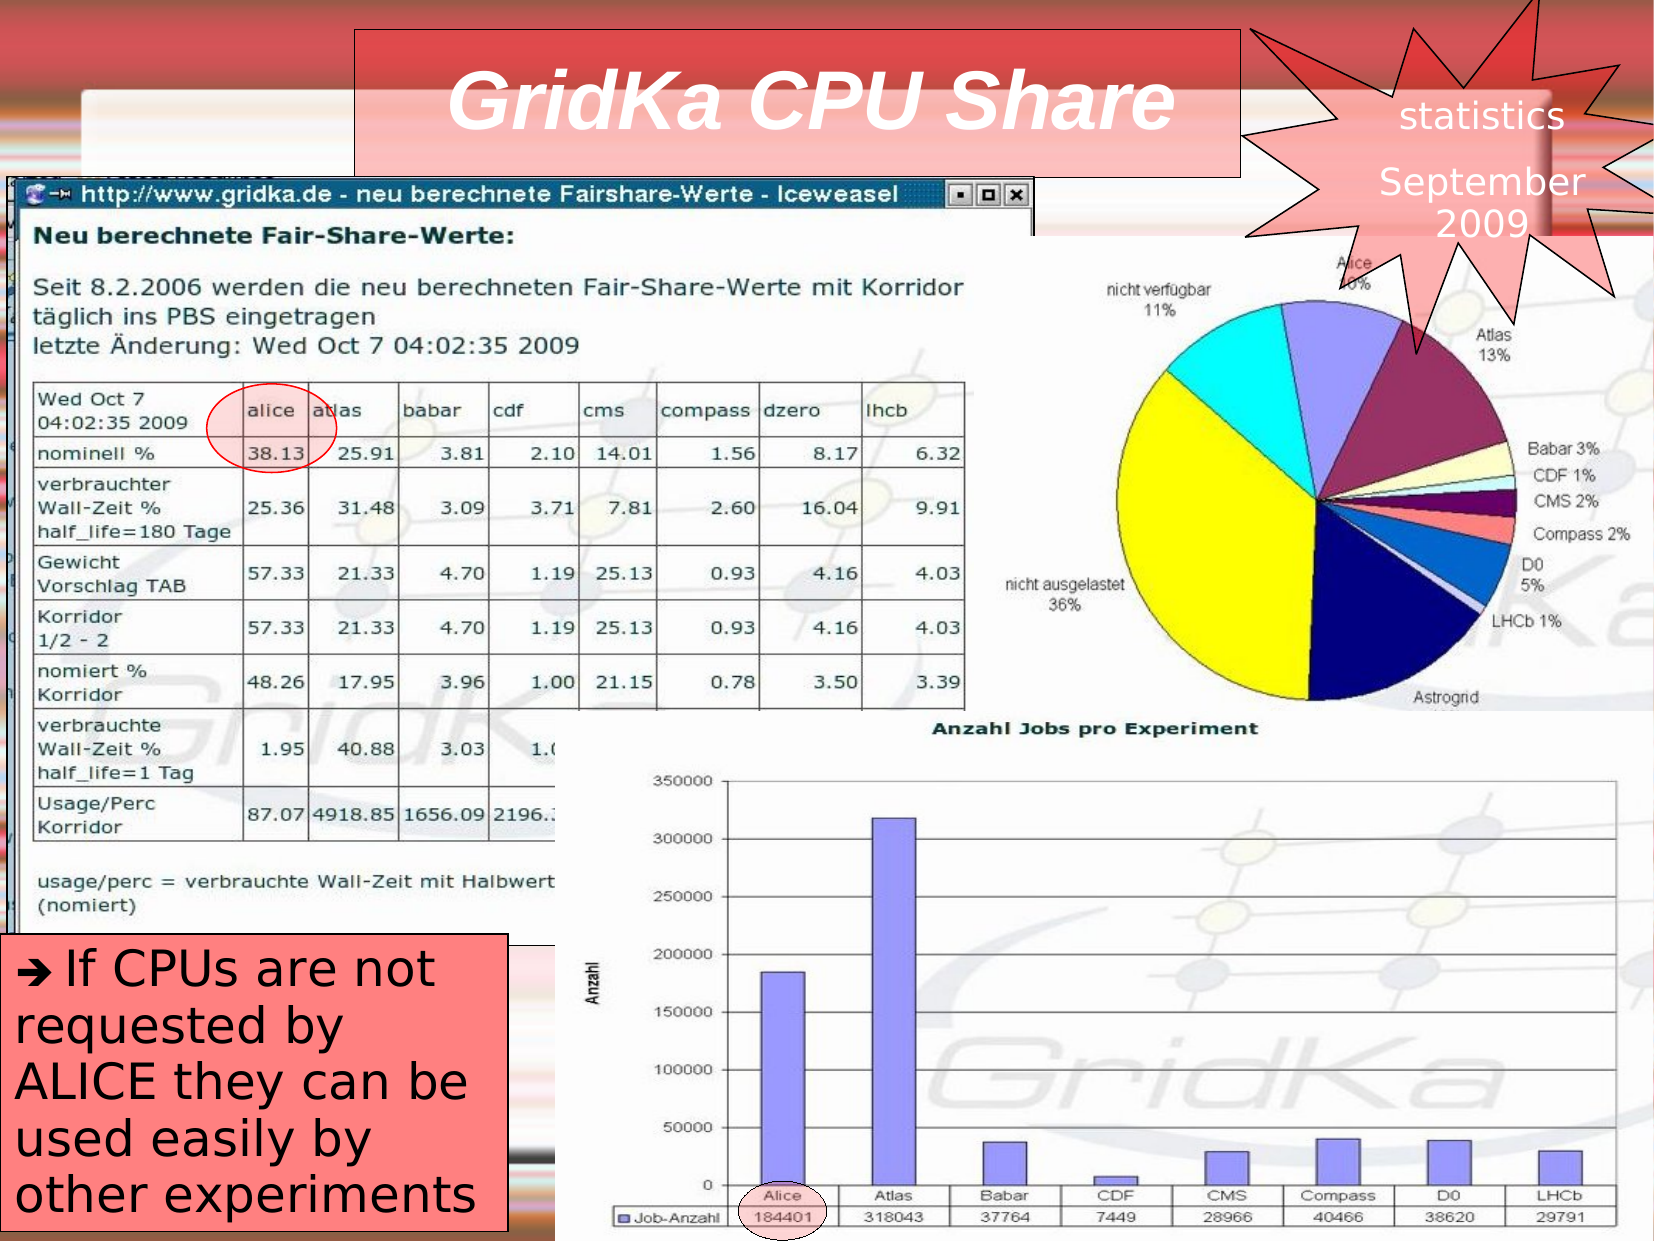

# GridKa CPU Share
statistics
September 2009
 If CPUs are not requested by ALICE they can be used easily by other experiments